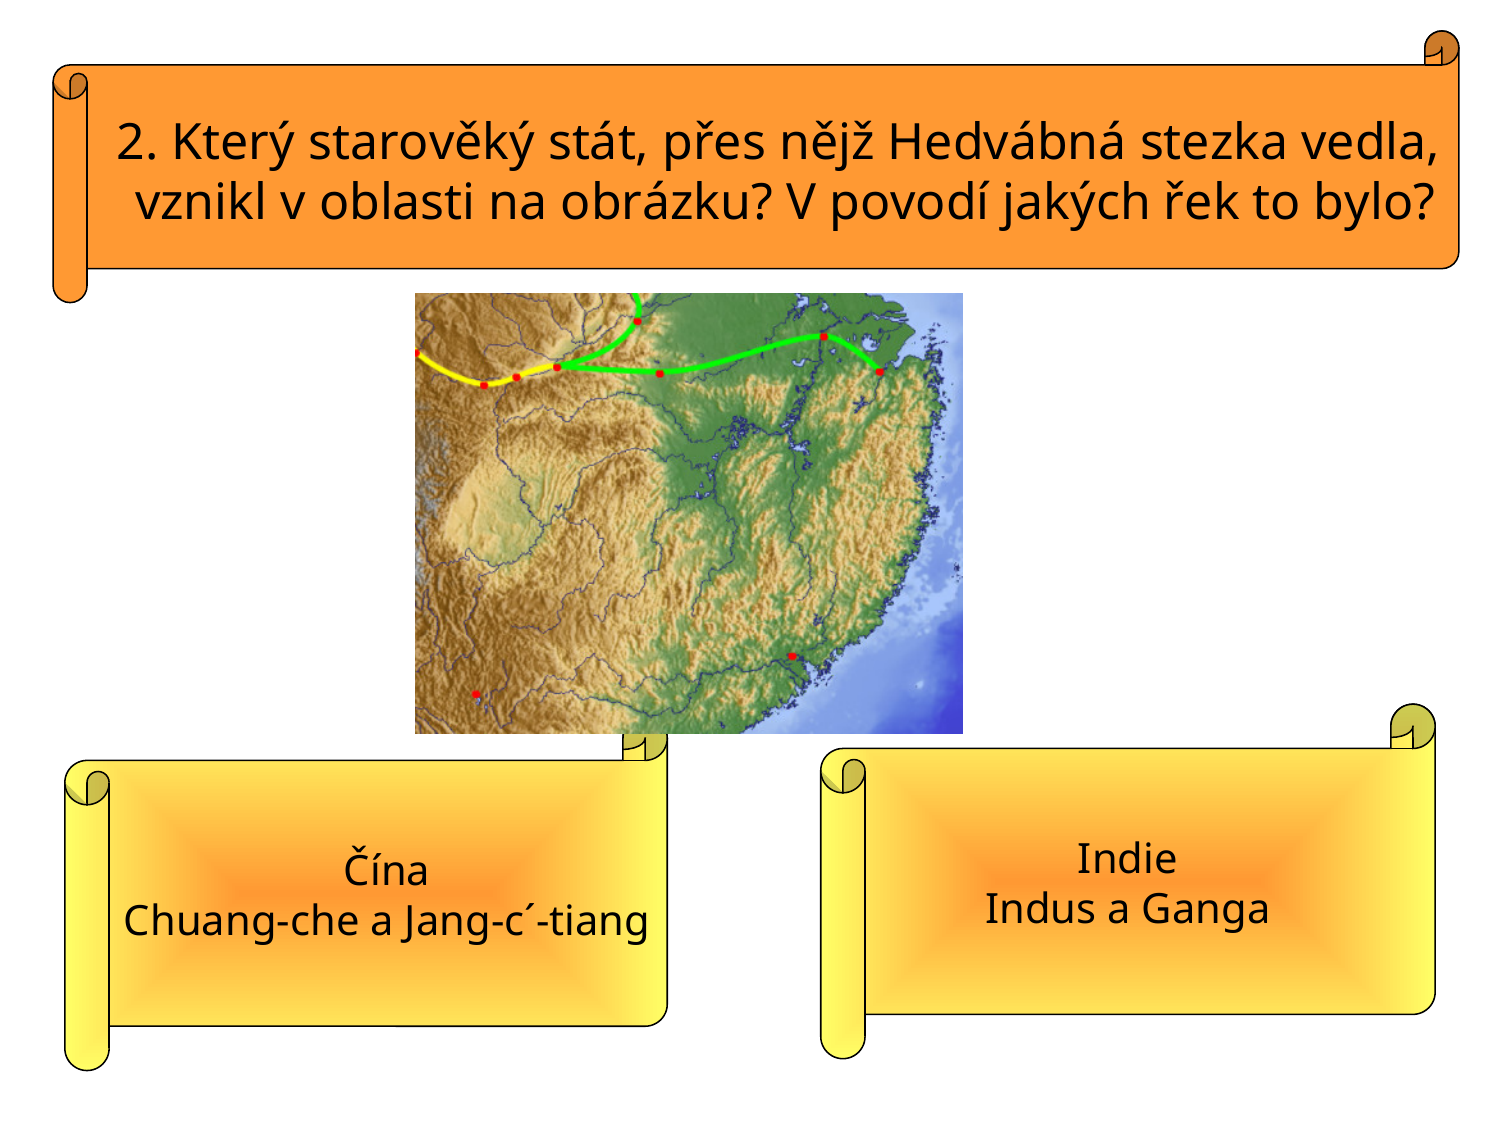

2. Který starověký stát, přes nějž Hedvábná stezka vedla,
vznikl v oblasti na obrázku? V povodí jakých řek to bylo?
Indie
Indus a Ganga
Čína
Chuang-che a Jang-c´-tiang